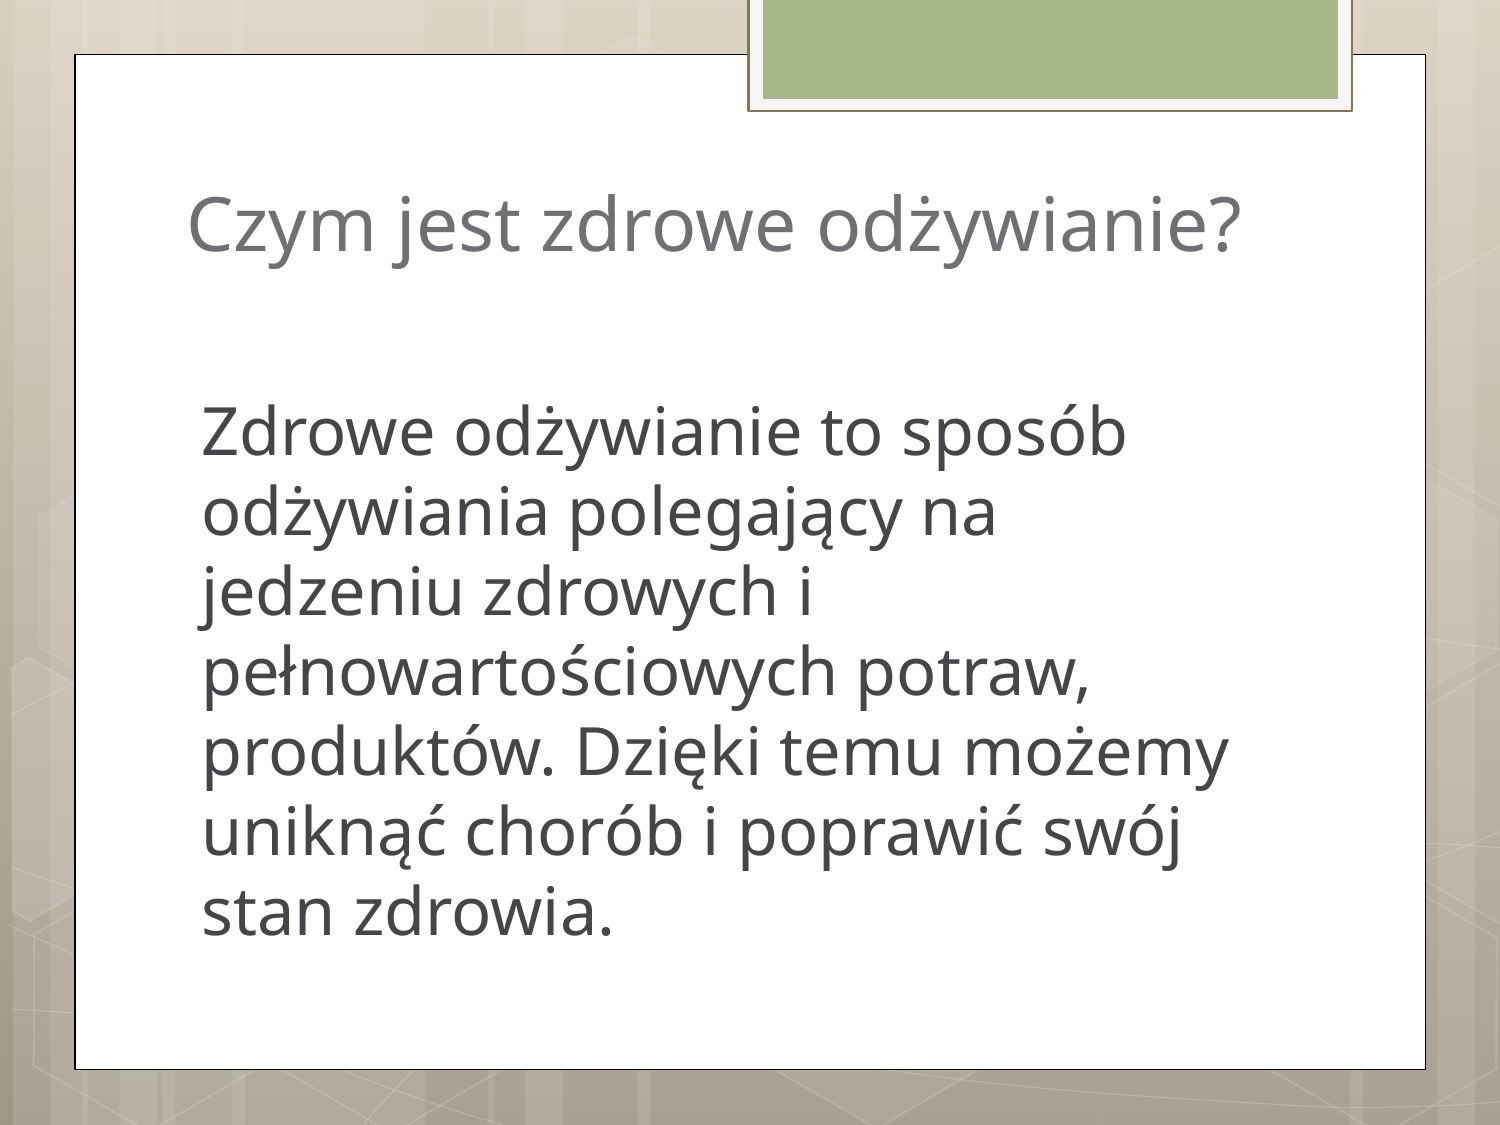

# Czym jest zdrowe odżywianie?
Zdrowe odżywianie to sposób odżywiania polegający na jedzeniu zdrowych i pełnowartościowych potraw, produktów. Dzięki temu możemy uniknąć chorób i poprawić swój stan zdrowia.